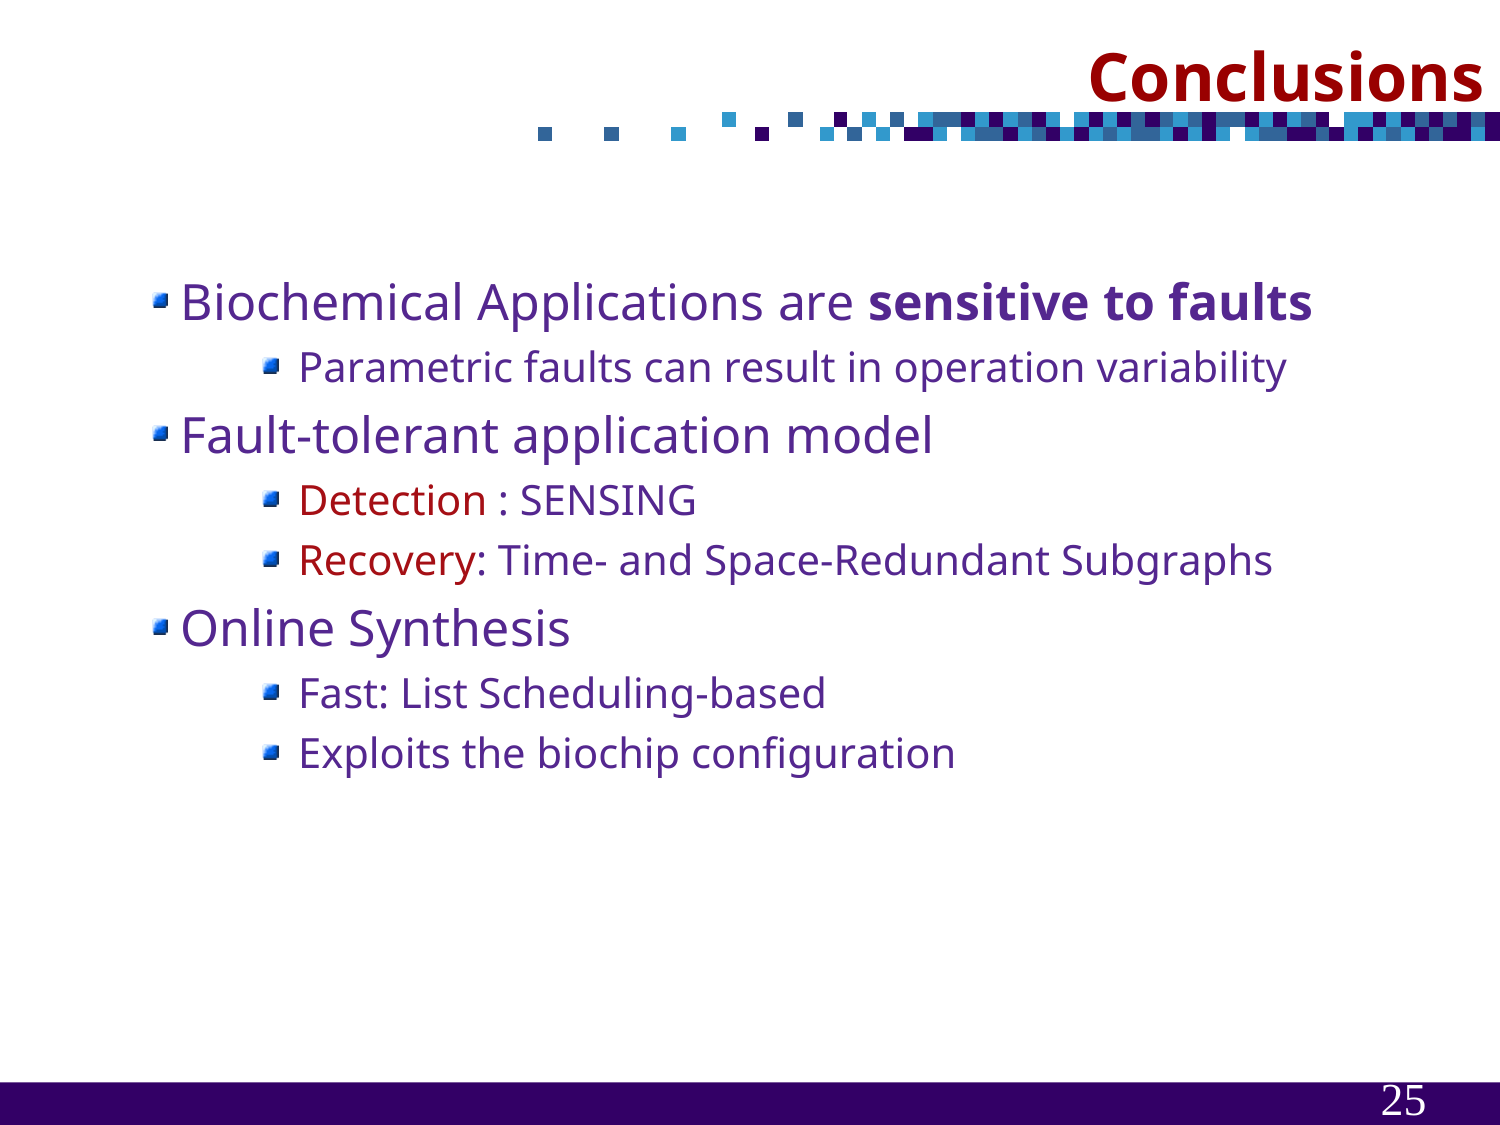

# Conclusions
 Biochemical Applications are sensitive to faults
Parametric faults can result in operation variability
 Fault-tolerant application model
Detection : SENSING
Recovery: Time- and Space-Redundant Subgraphs
 Online Synthesis
Fast: List Scheduling-based
Exploits the biochip configuration